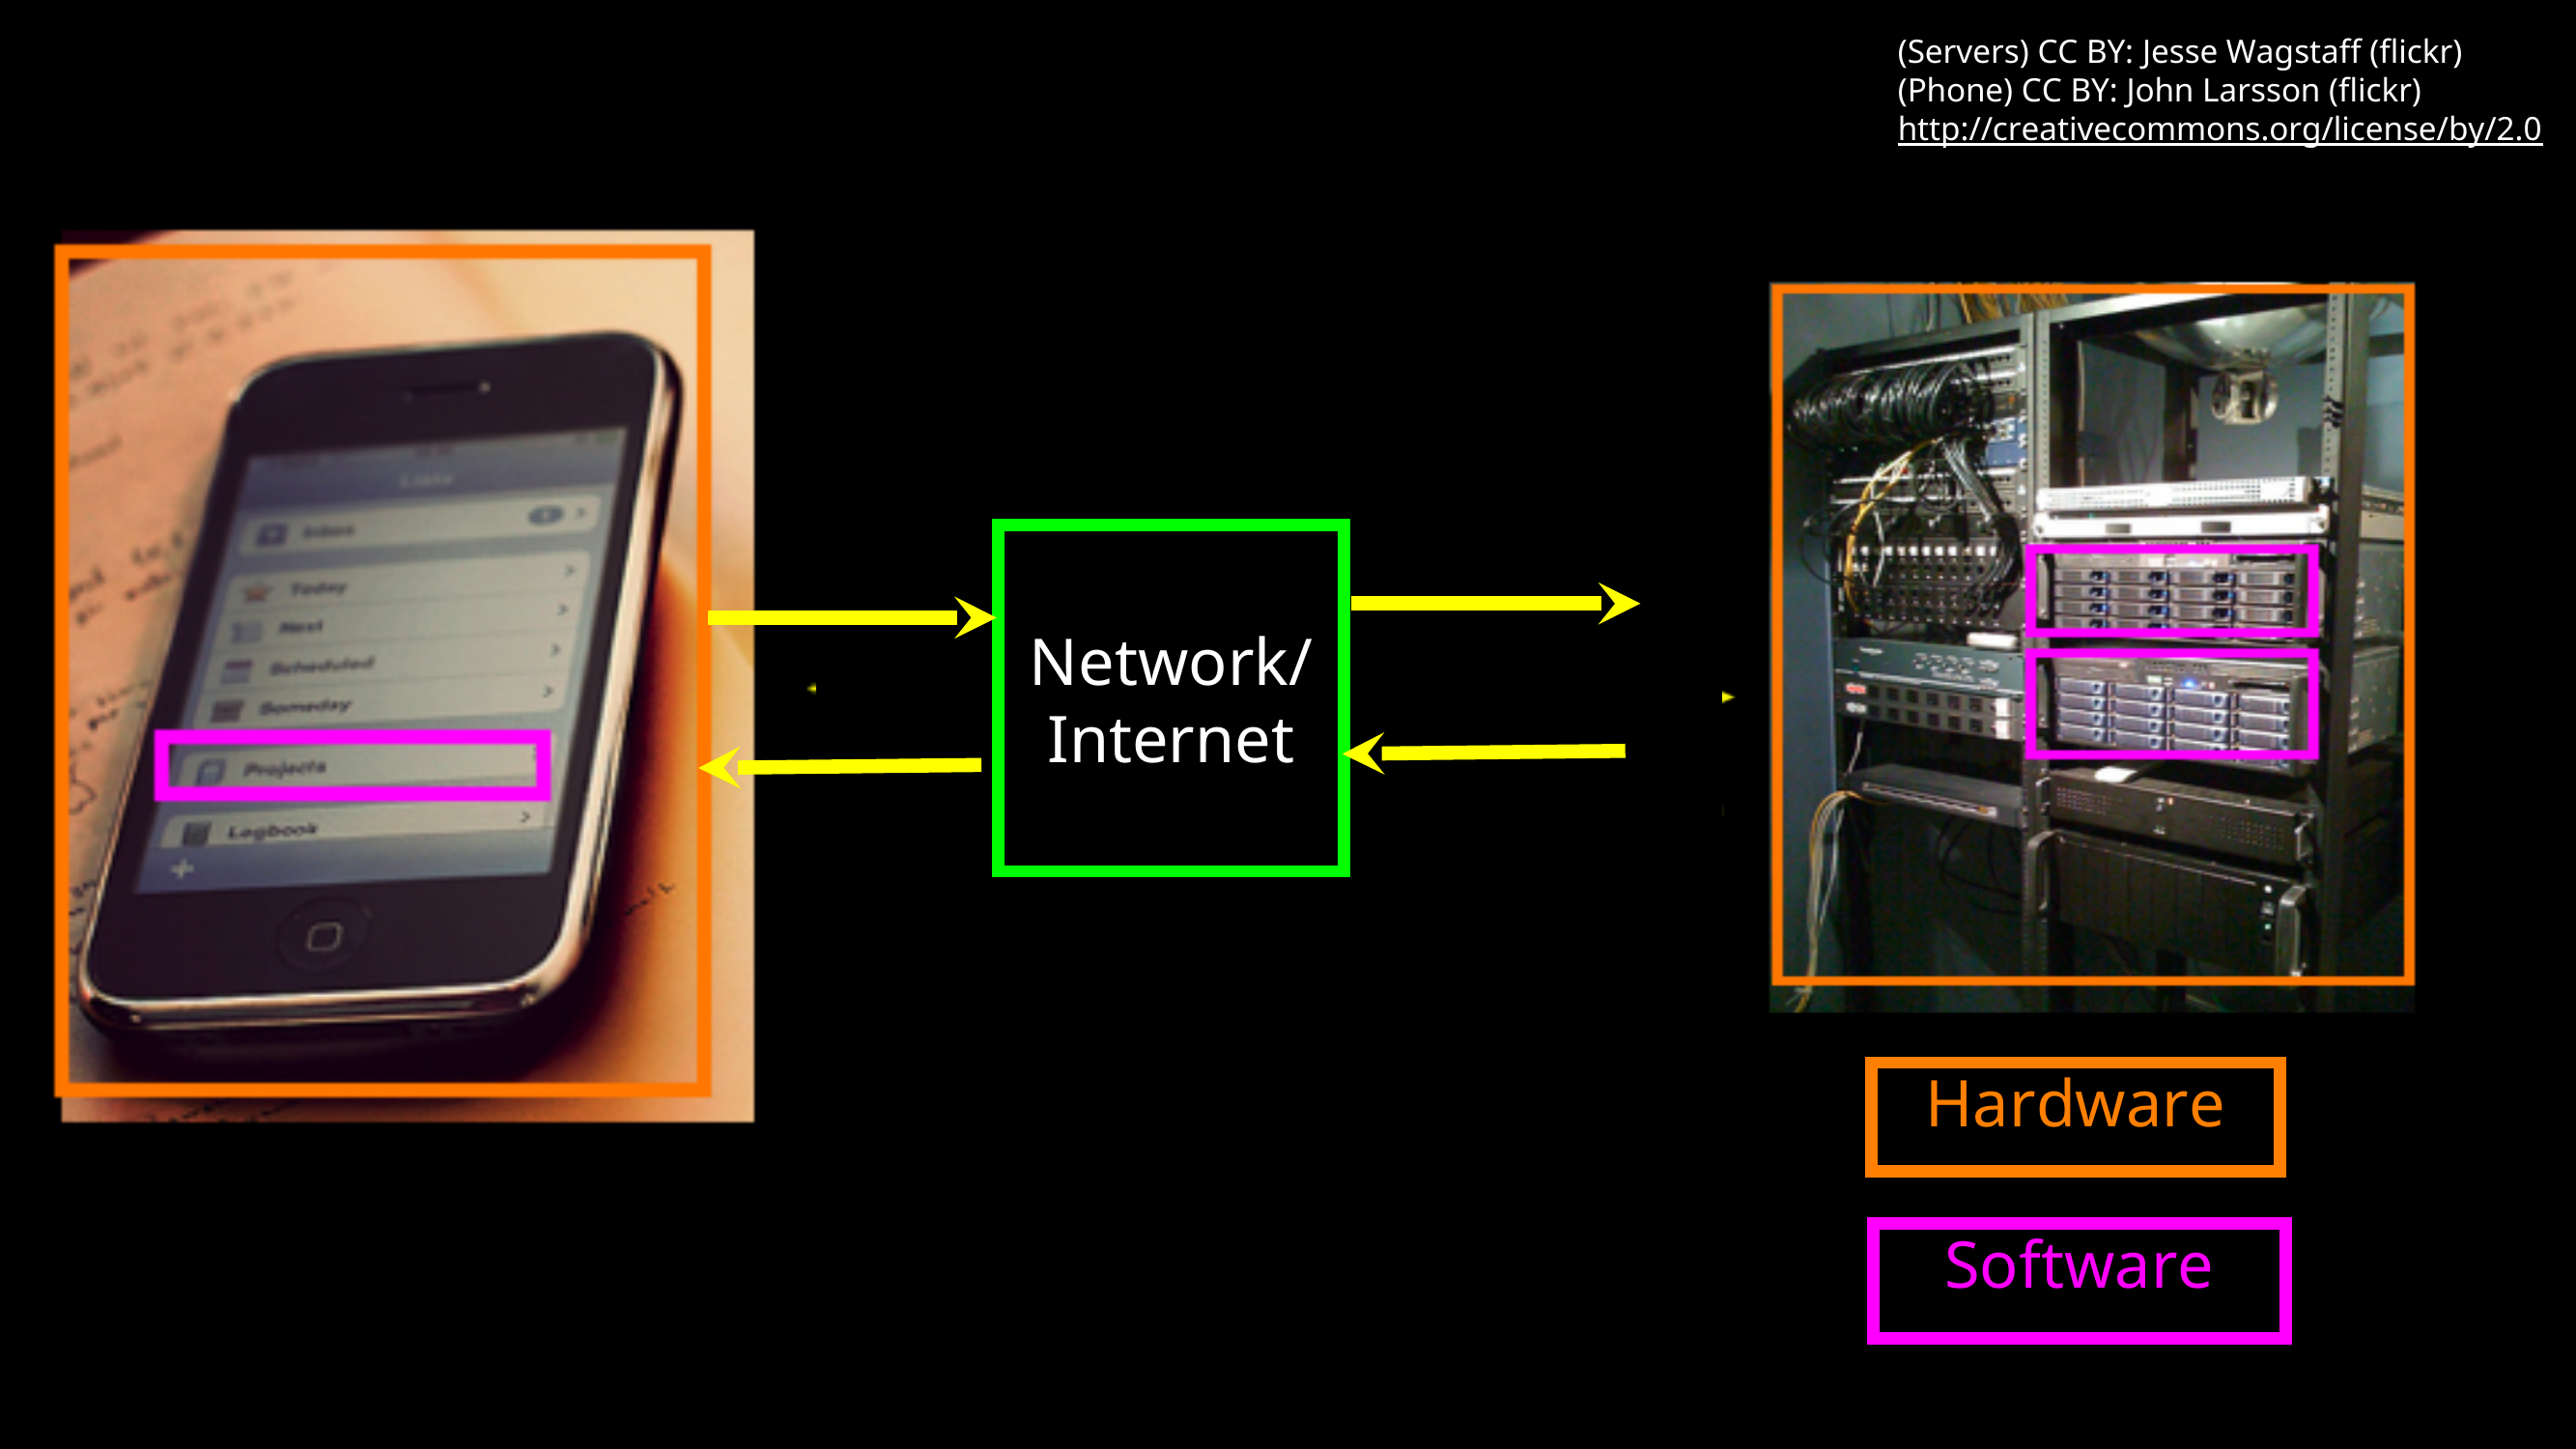

(Servers) CC BY: Jesse Wagstaff (flickr)
(Phone) CC BY: John Larsson (flickr)
http://creativecommons.org/license/by/2.0
Network/
Internet
Hardware
Software